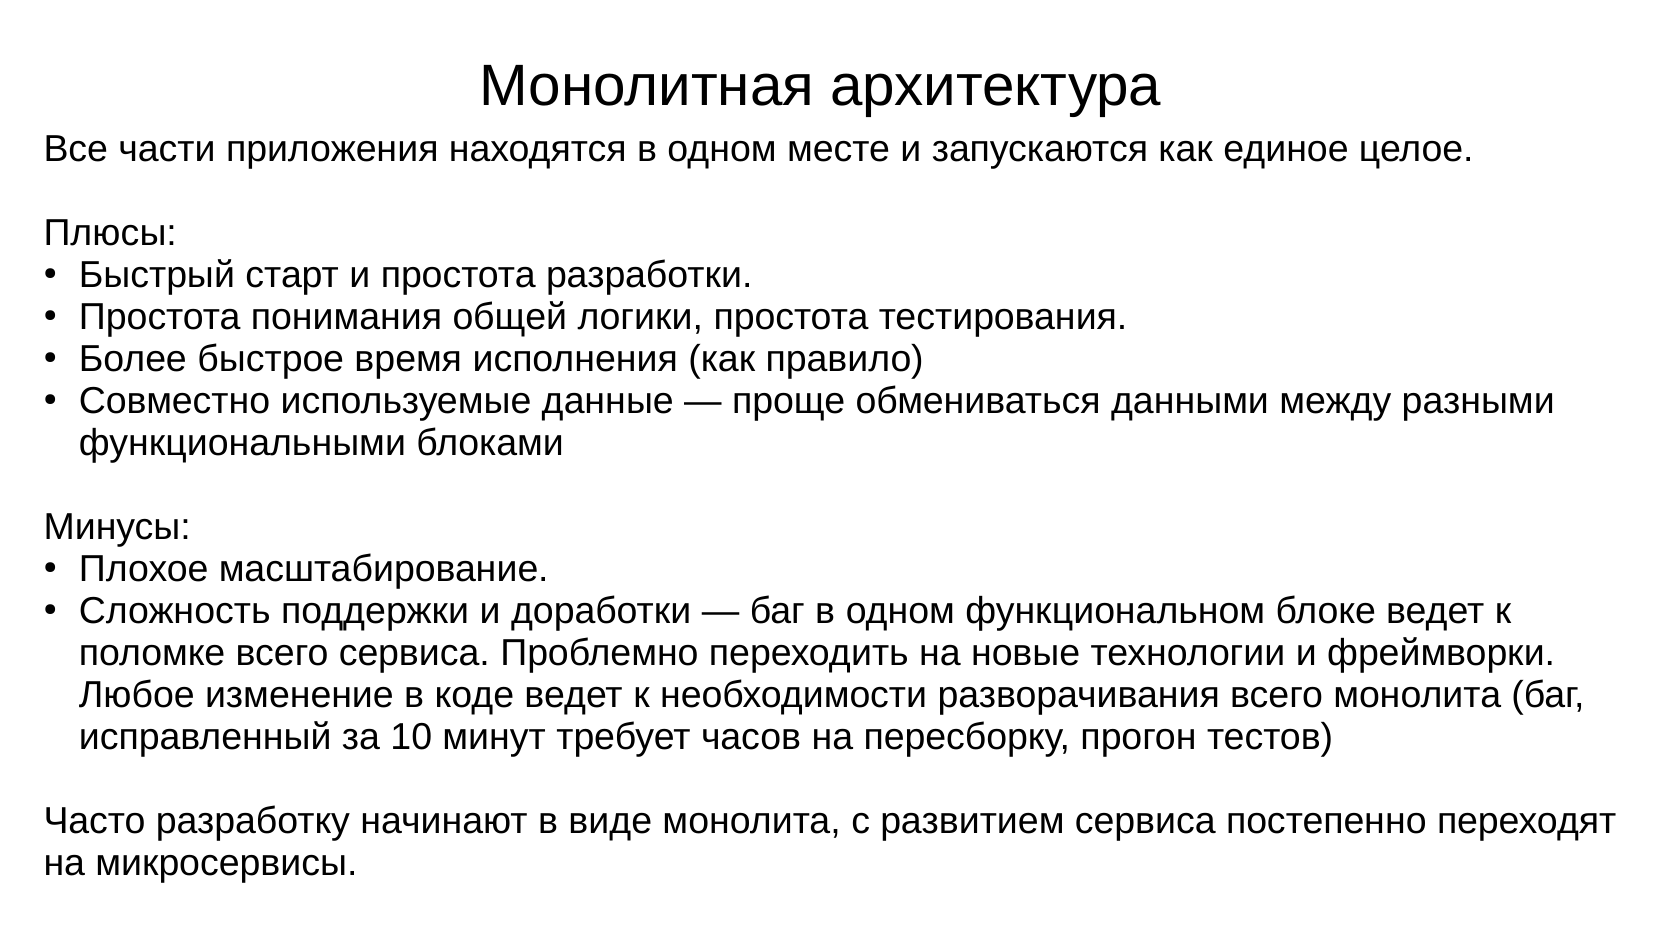

# Монолитная архитектура
Все части приложения находятся в одном месте и запускаются как единое целое.
Плюсы:
Быстрый старт и простота разработки.
Простота понимания общей логики, простота тестирования.
Более быстрое время исполнения (как правило)
Совместно используемые данные — проще обмениваться данными между разными функциональными блоками
Минусы:
Плохое масштабирование.
Сложность поддержки и доработки — баг в одном функциональном блоке ведет к поломке всего сервиса. Проблемно переходить на новые технологии и фреймворки.
Любое изменение в коде ведет к необходимости разворачивания всего монолита (баг, исправленный за 10 минут требует часов на пересборку, прогон тестов)
Часто разработку начинают в виде монолита, с развитием сервиса постепенно переходят на микросервисы.